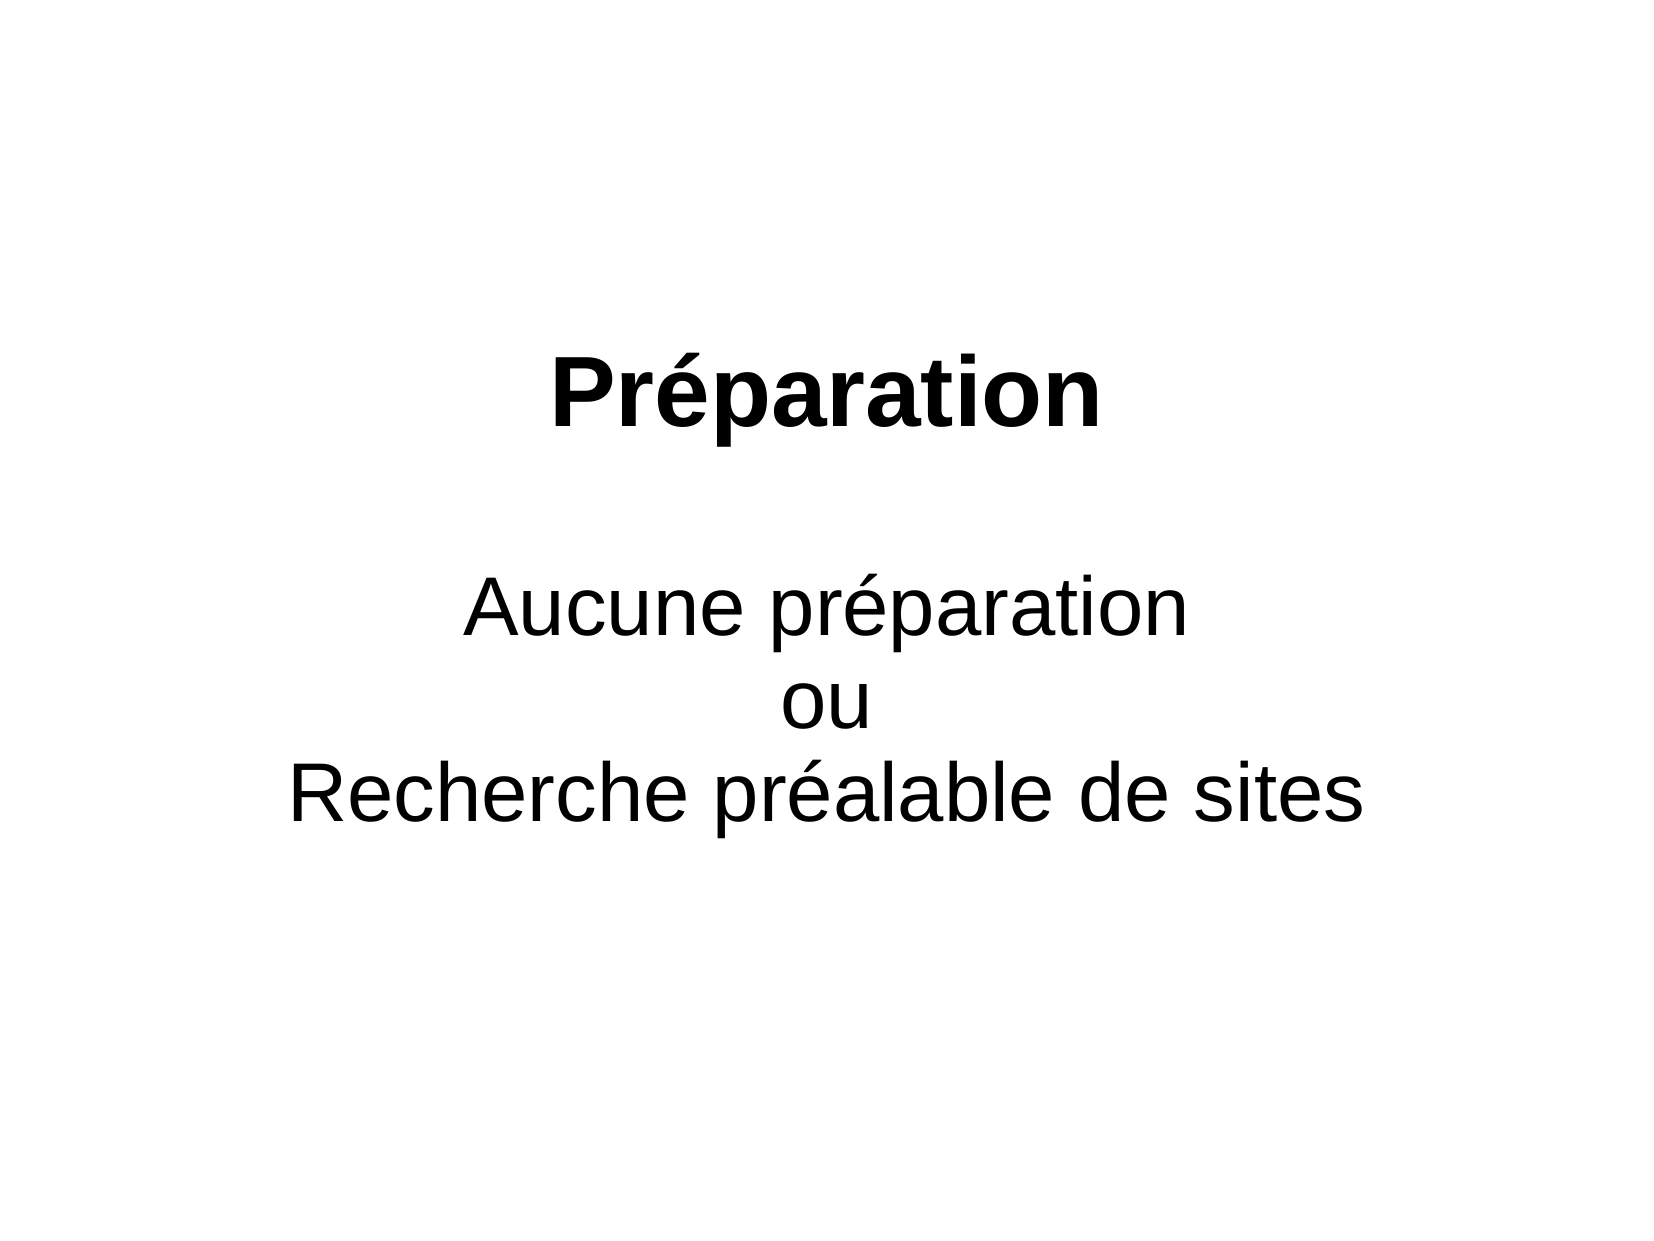

#
Préparation
Aucune préparation
ou
Recherche préalable de sites